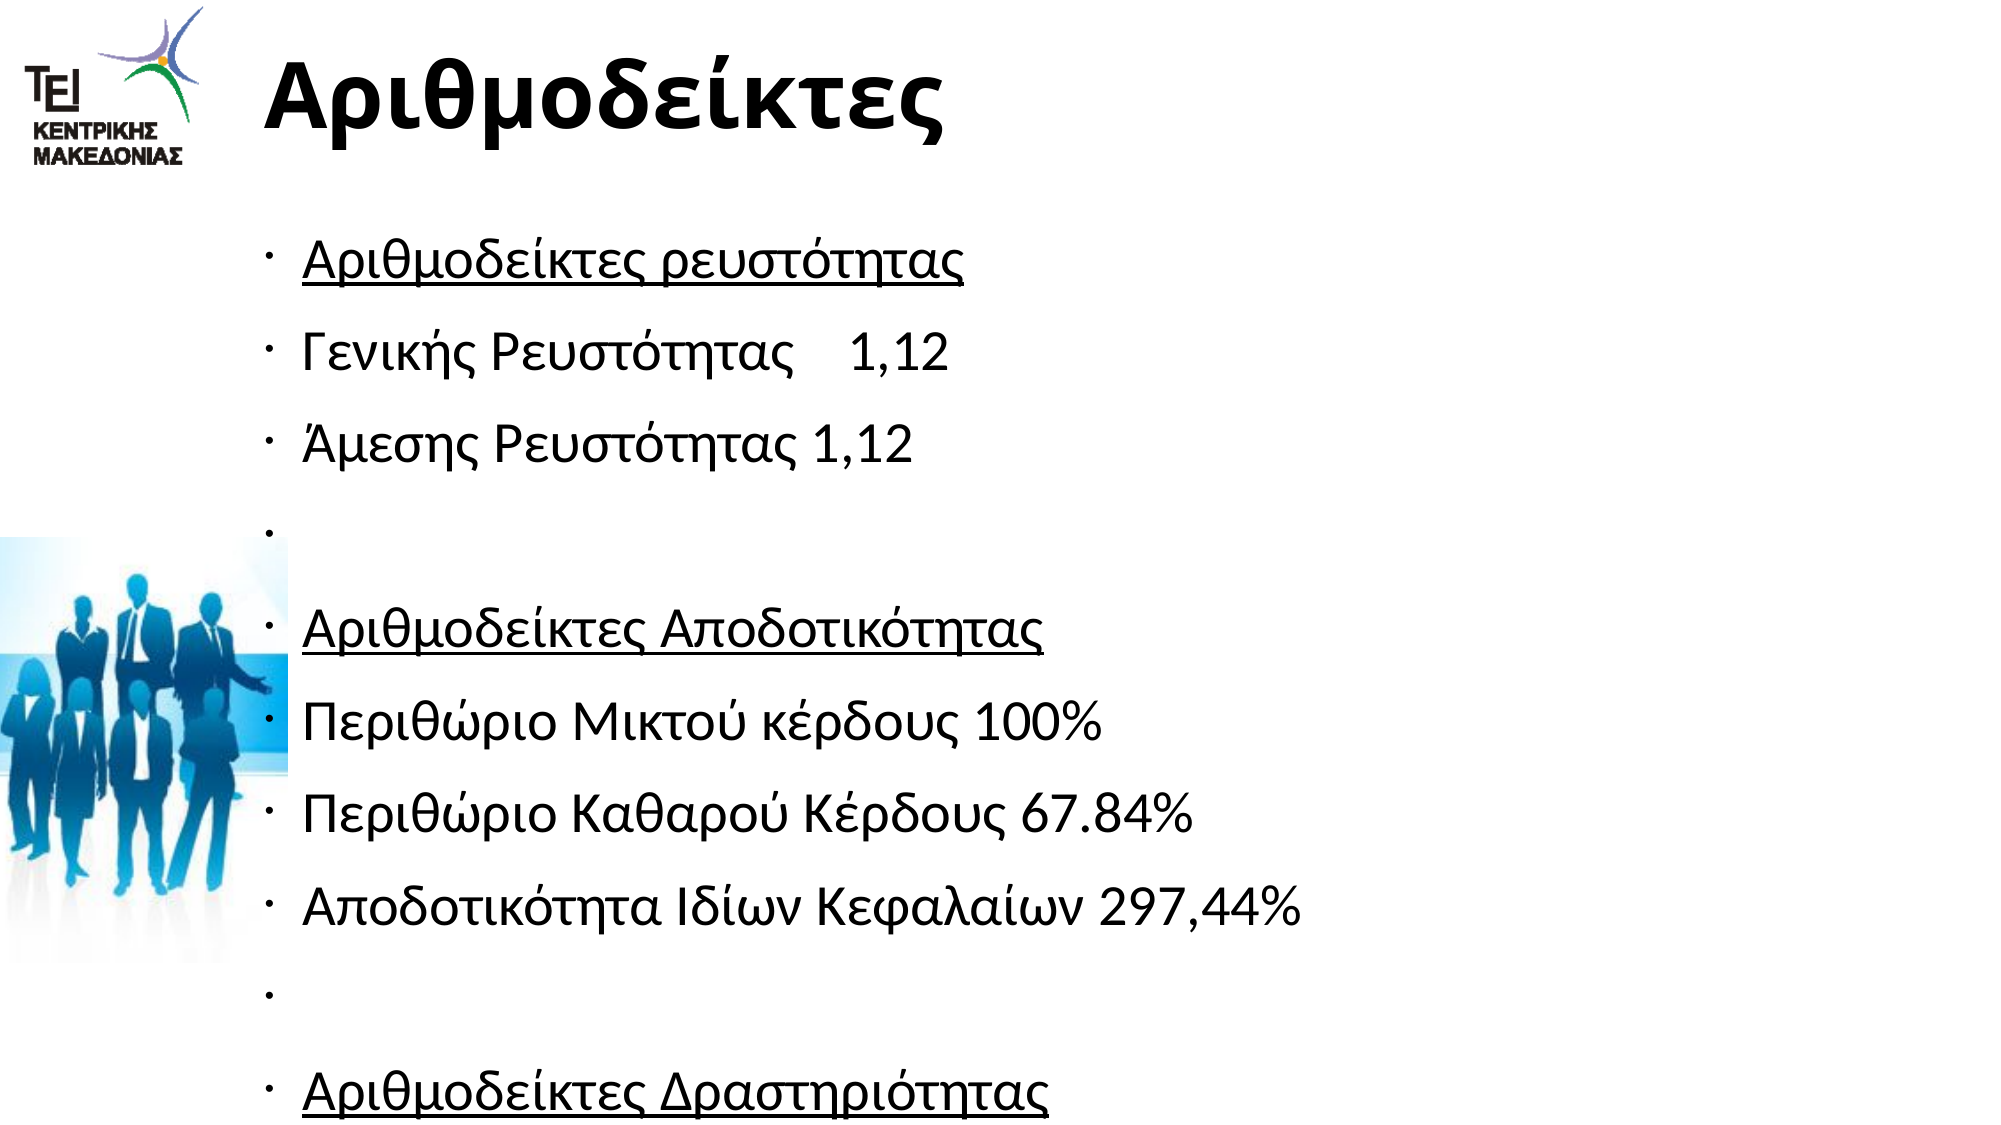

# Αριθμοδείκτες
Αριθμοδείκτες ρευστότητας
Γενικής Ρευστότητας 1,12
Άμεσης Ρευστότητας 1,12
Αριθμοδείκτες Αποδοτικότητας
Περιθώριο Μικτού κέρδους 100%
Περιθώριο Καθαρού Κέρδους 67.84%
Αποδοτικότητα Ιδίων Κεφαλαίων 297,44%
Αριθμοδείκτες Δραστηριότητας
 Δανειακής Επιβάρυνσης 63,21%